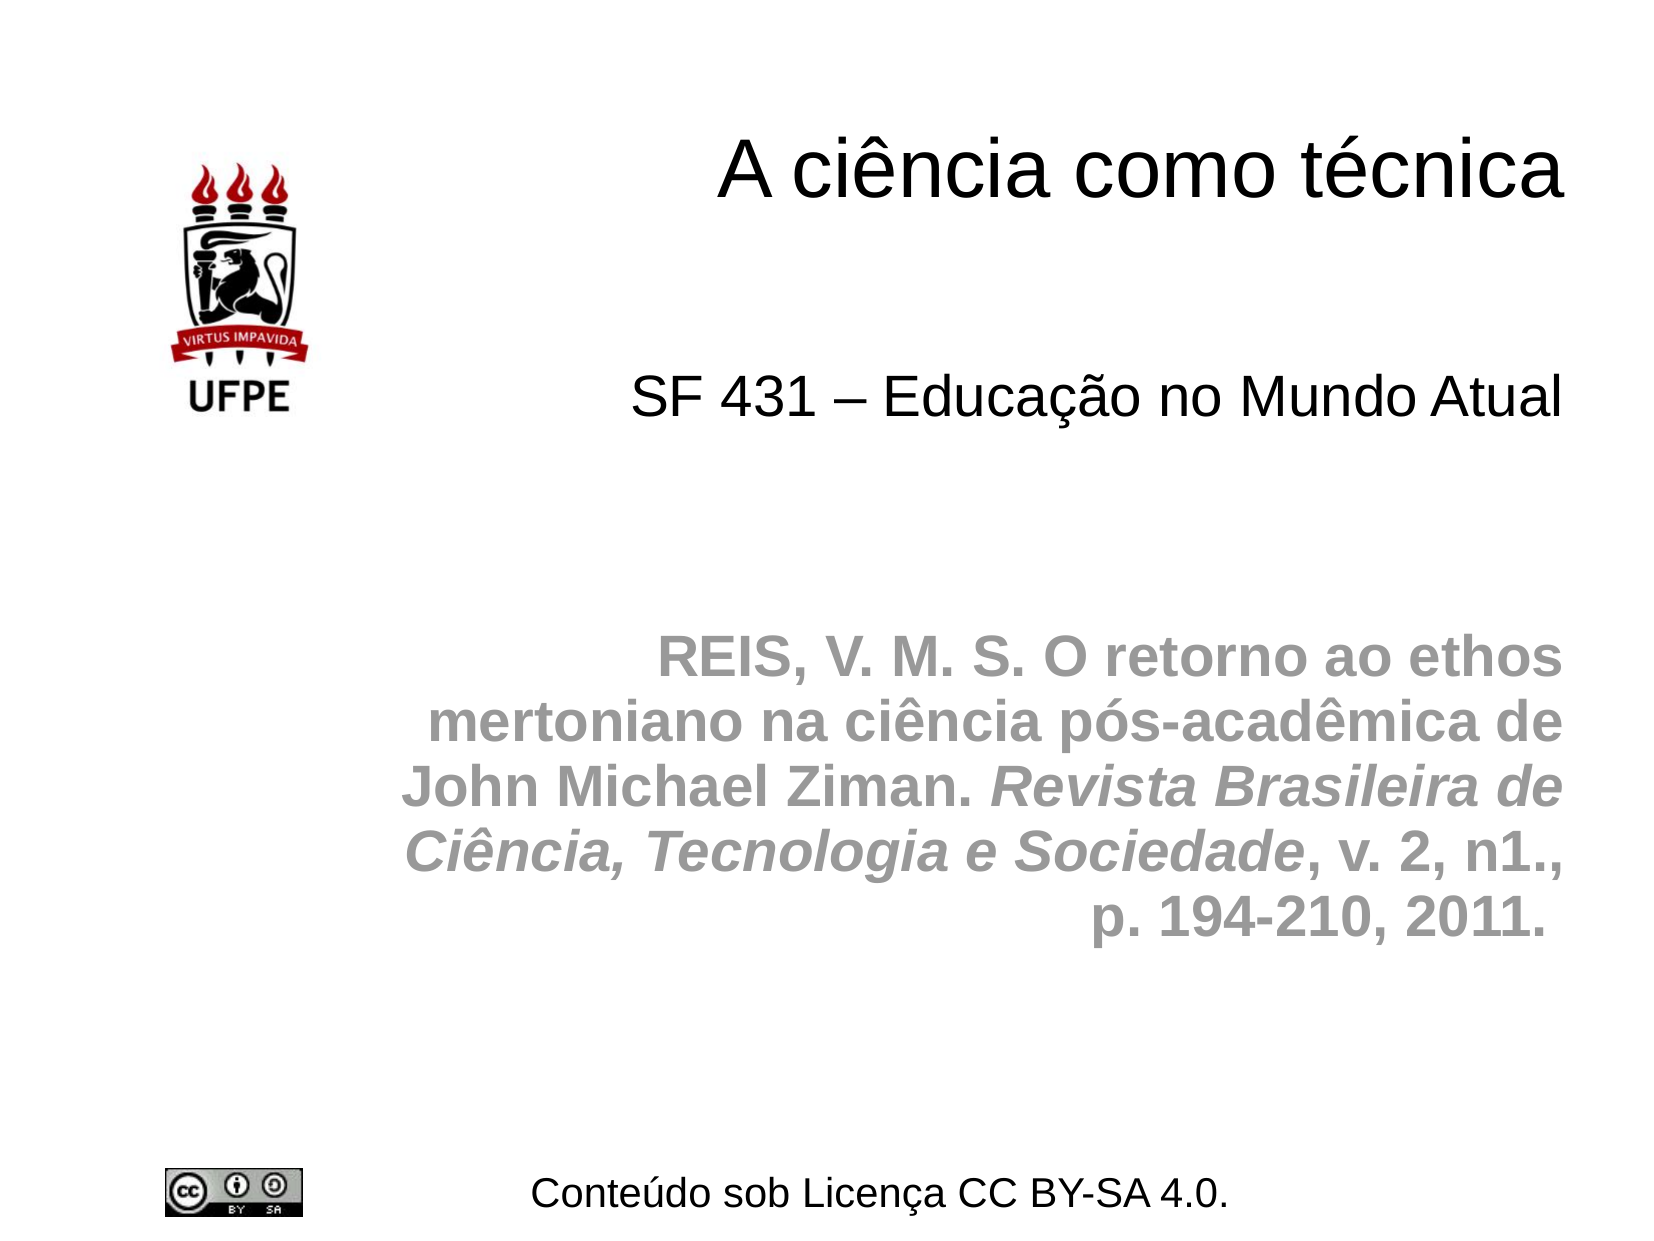

# A ciência como técnica
SF 431 – Educação no Mundo Atual
REIS, V. M. S. O retorno ao ethos mertoniano na ciência pós-acadêmica de John Michael Ziman. Revista Brasileira de Ciência, Tecnologia e Sociedade, v. 2, n1., p. 194-210, 2011.
Conteúdo sob Licença CC BY-SA 4.0.